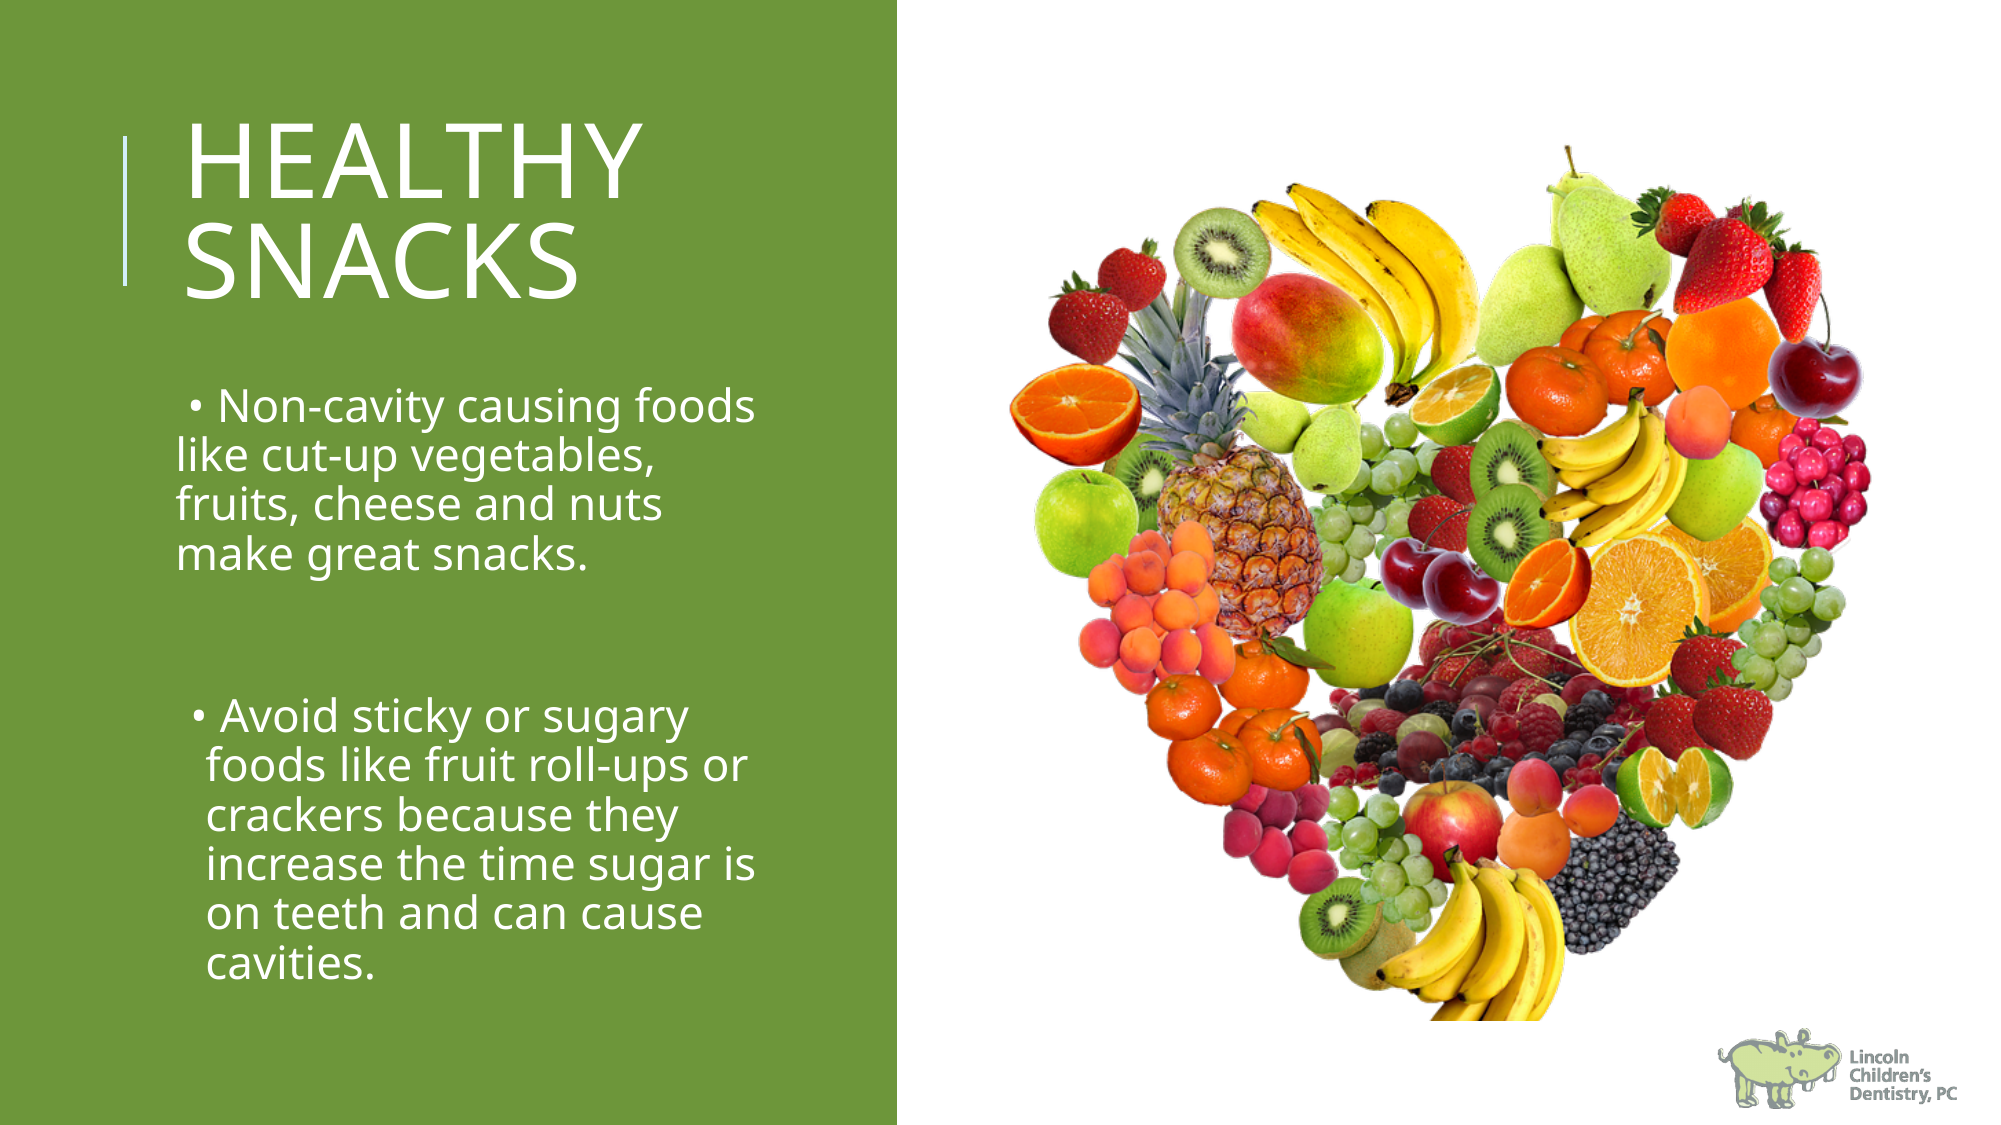

# Healthy snacks
 • Non-cavity causing foods like cut-up vegetables, fruits, cheese and nuts make great snacks.
• Avoid sticky or sugary foods like fruit roll-ups or crackers because they increase the time sugar is on teeth and can cause cavities.